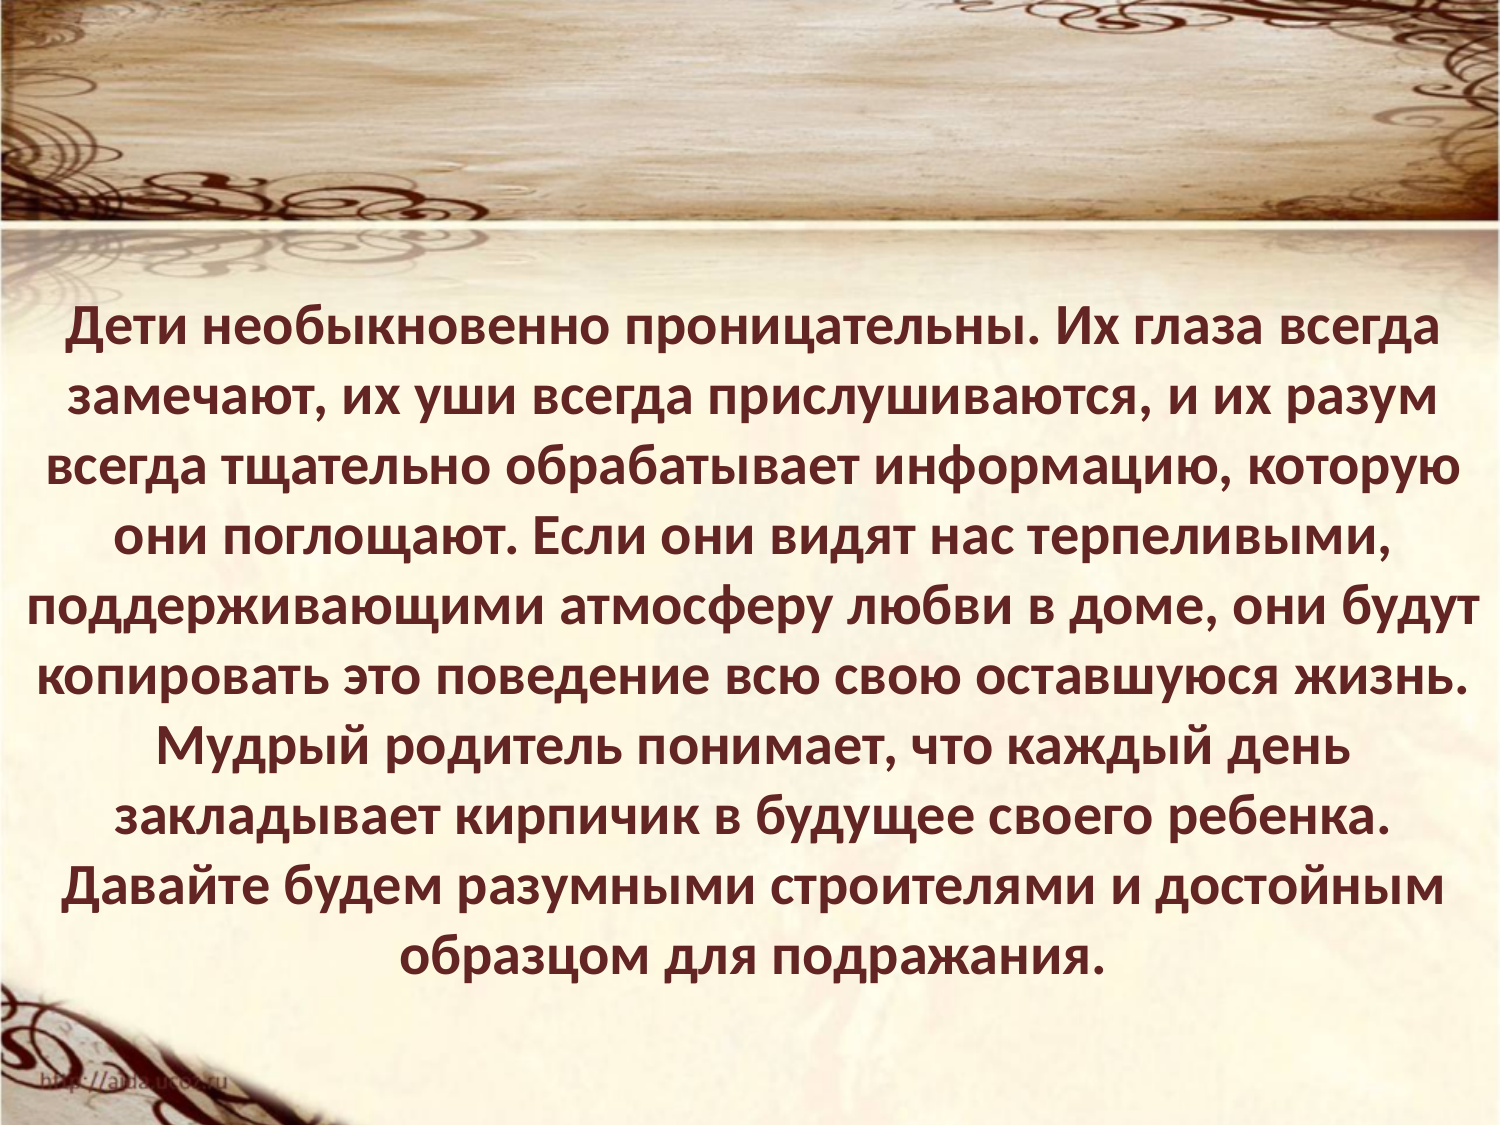

Дети необыкновенно проницательны. Их глаза всегда замечают, их уши всегда прислушиваются, и их разум всегда тщательно обрабатывает информацию, которую они поглощают. Если они видят нас терпеливыми, поддерживающими атмосферу любви в доме, они будут копировать это поведение всю свою оставшуюся жизнь. Мудрый родитель понимает, что каждый день закладывает кирпичик в будущее своего ребенка. Давайте будем разумными строителями и достойным образцом для подражания.
#